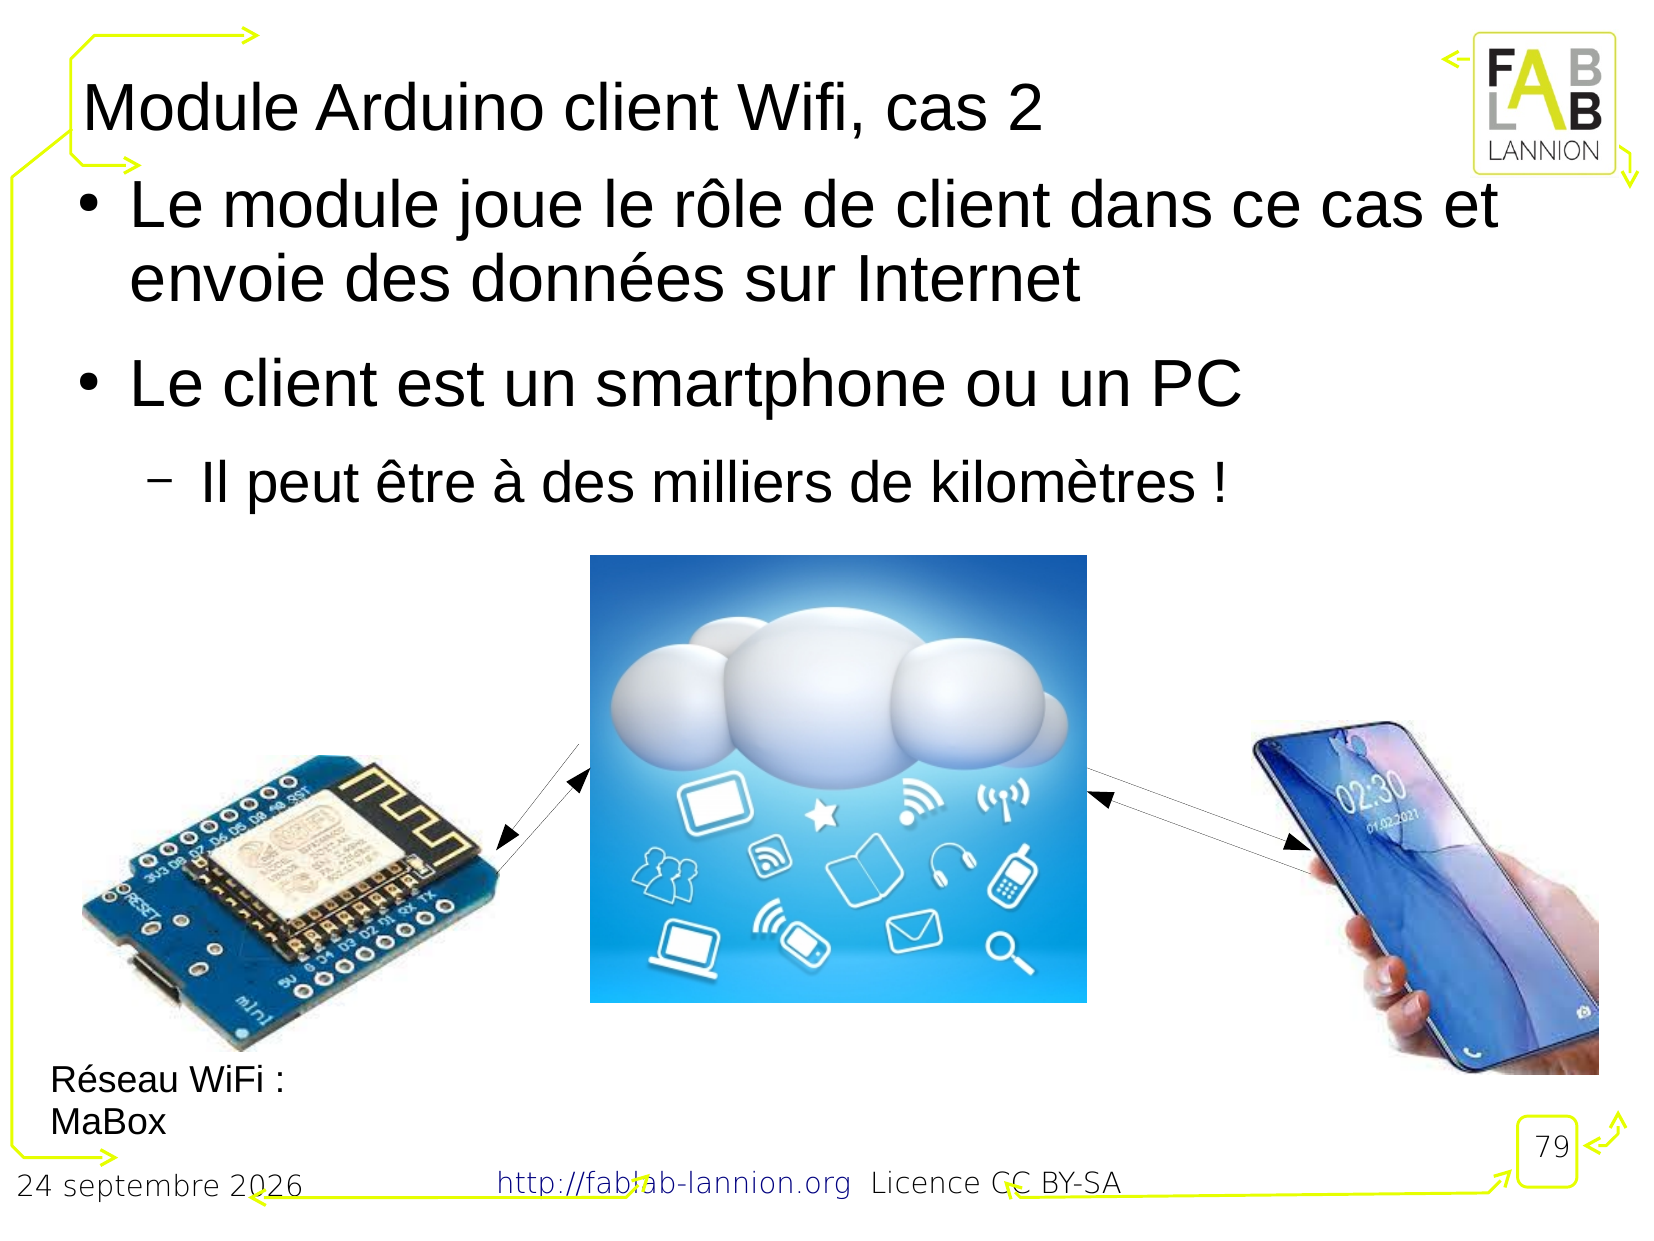

# Module Arduino client Wifi, cas 2
Le module joue le rôle de client dans ce cas et envoie des données sur Internet
Le client est un smartphone ou un PC
Il peut être à des milliers de kilomètres !
Réseau WiFi : MaBox
79